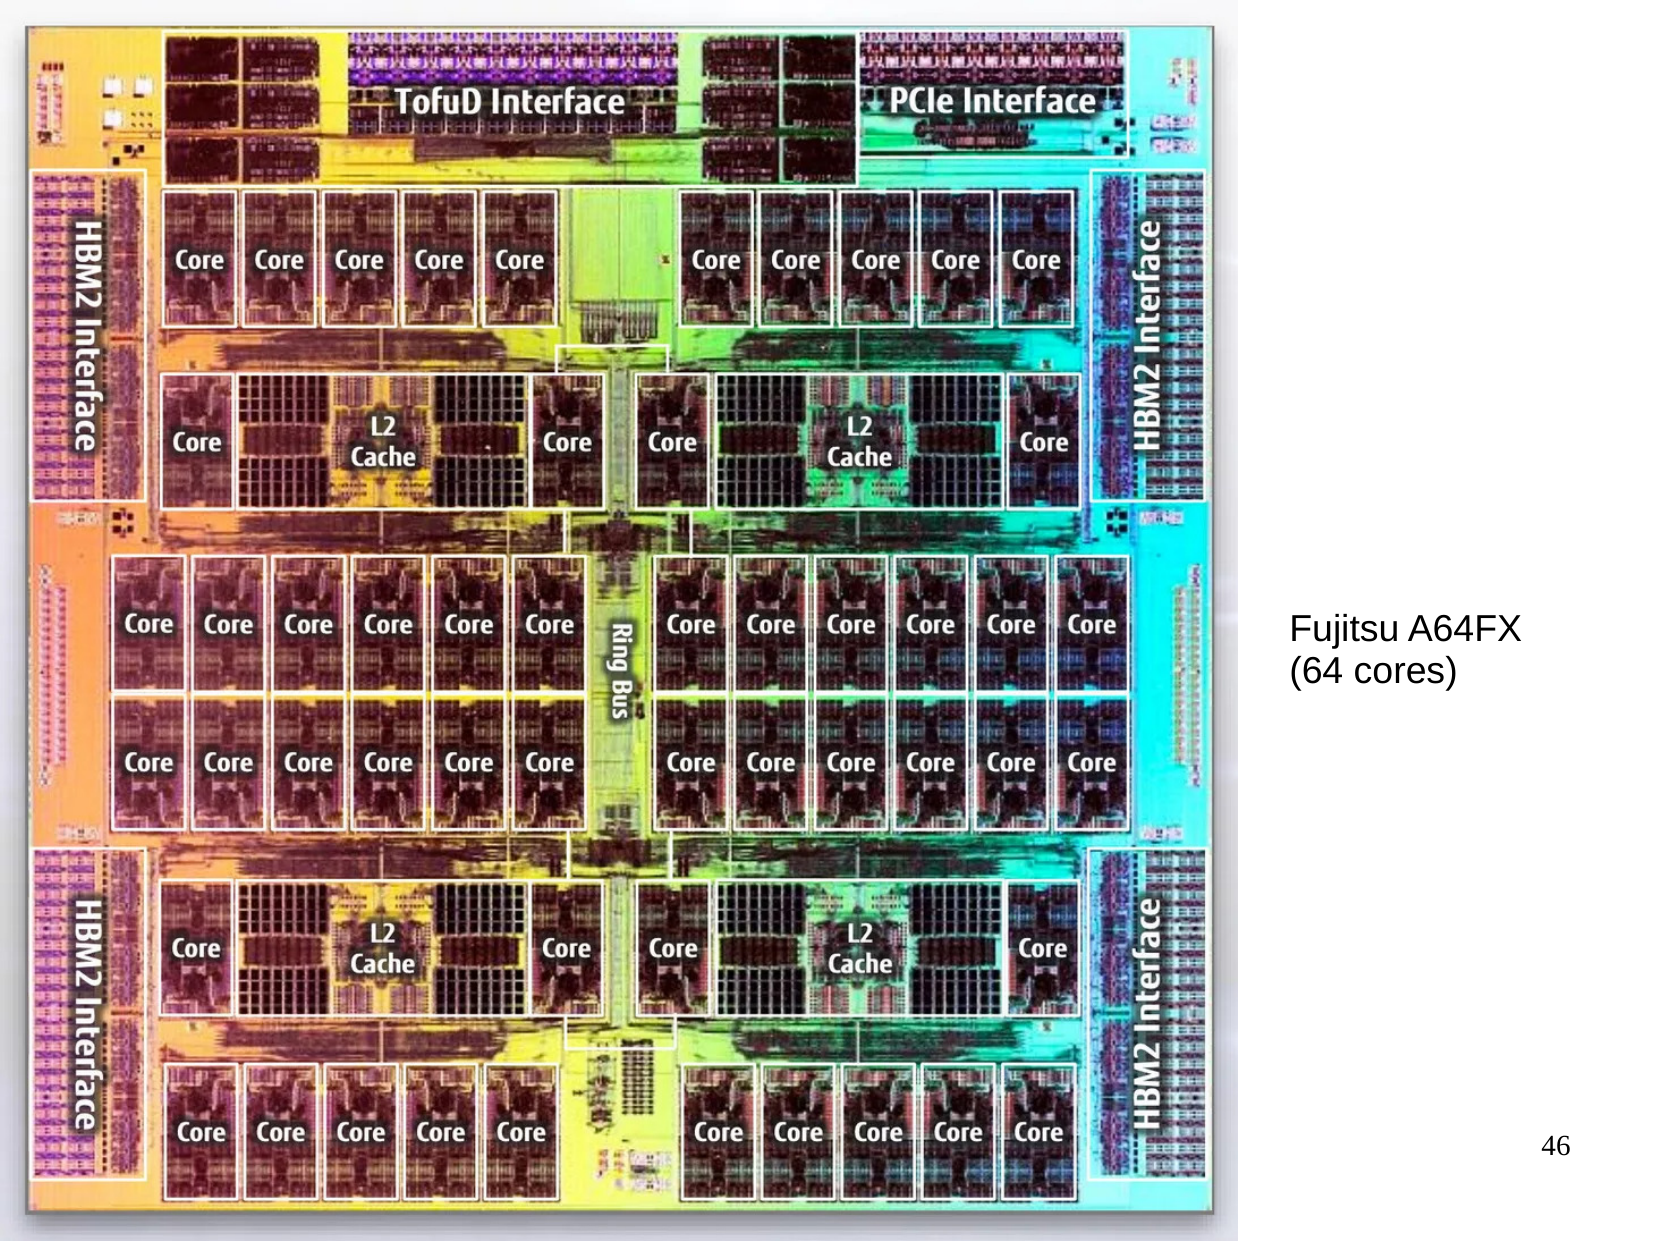

Fujitsu A64FX
(64 cores)
Parallel Architectures
46